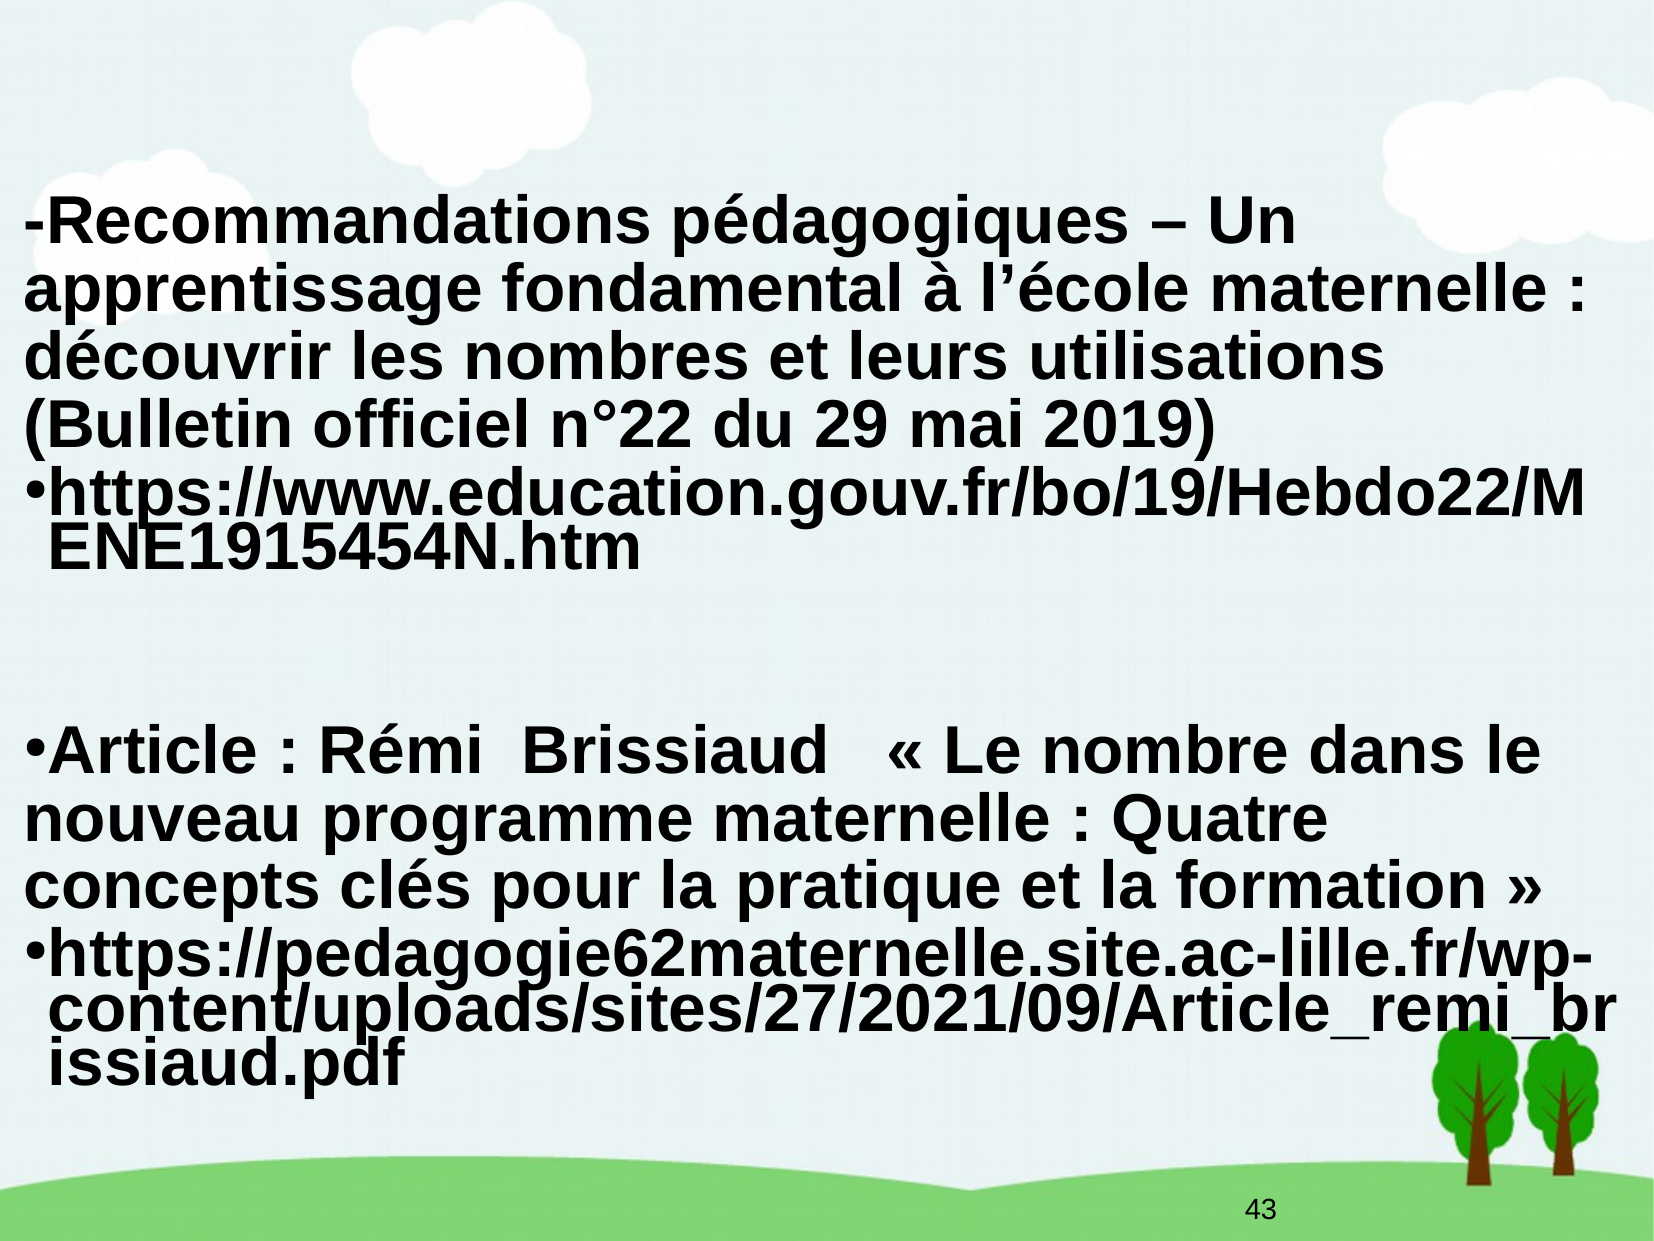

-Recommandations pédagogiques – Un apprentissage fondamental à l’école maternelle : découvrir les nombres et leurs utilisations (Bulletin officiel n°22 du 29 mai 2019)
https://www.education.gouv.fr/bo/19/Hebdo22/MENE1915454N.htm
Article : Rémi Brissiaud « Le nombre dans le nouveau programme maternelle : Quatre concepts clés pour la pratique et la formation »
https://pedagogie62maternelle.site.ac-lille.fr/wp-content/uploads/sites/27/2021/09/Article_remi_brissiaud.pdf